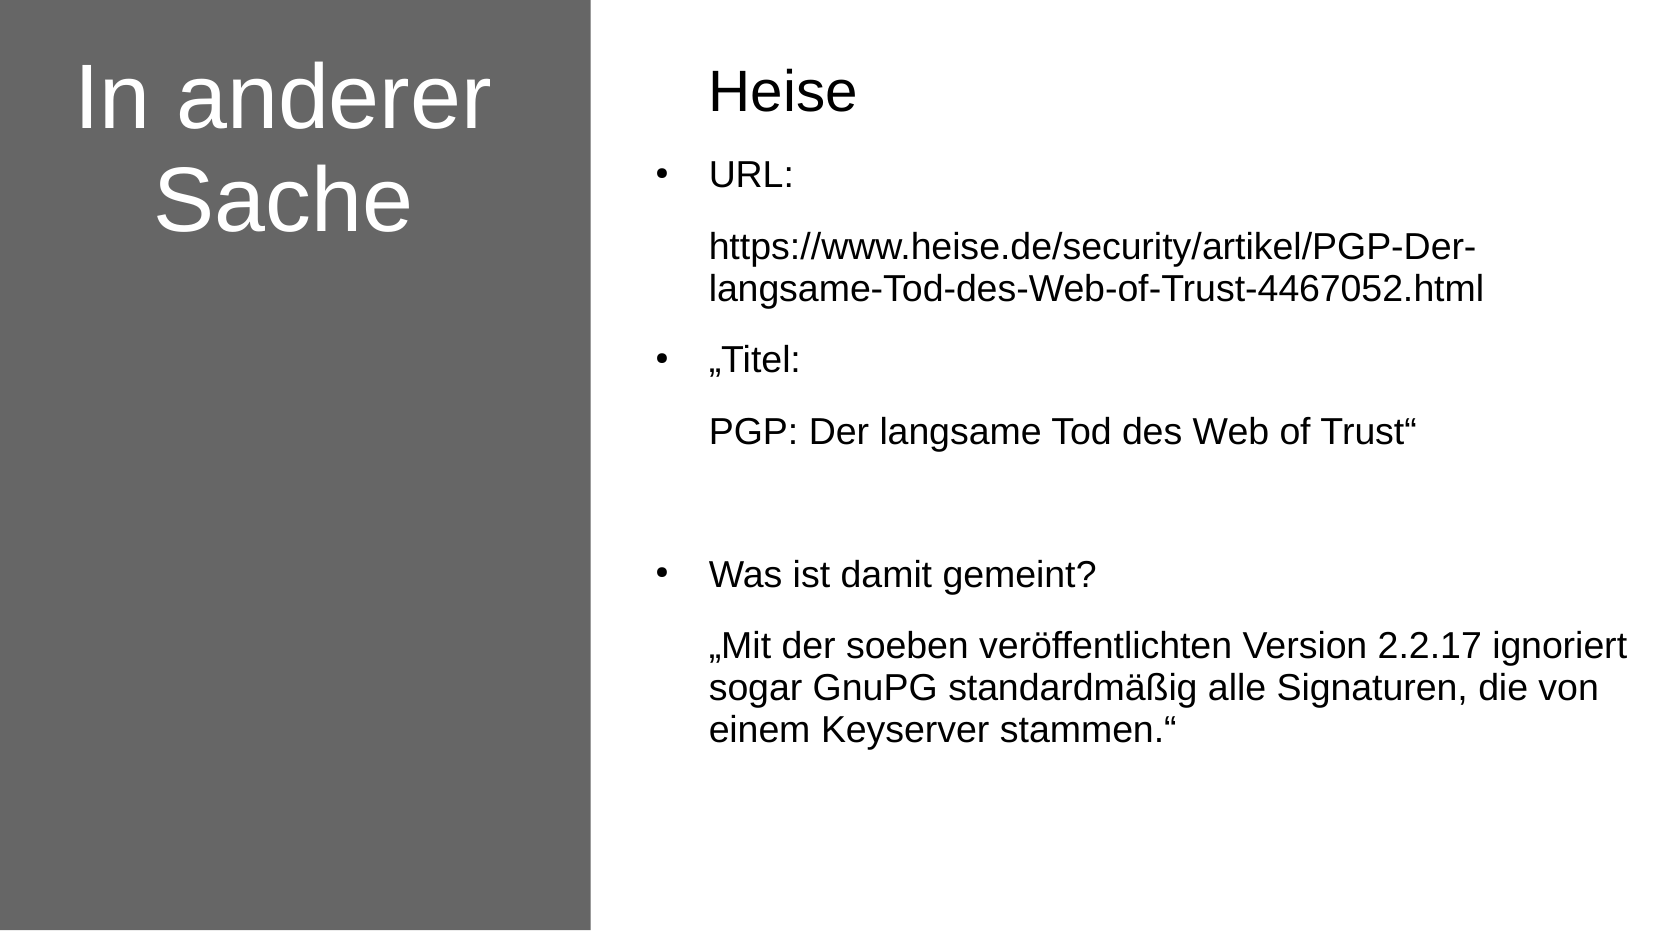

# In anderer Sache
Heise
URL:
https://www.heise.de/security/artikel/PGP-Der-langsame-Tod-des-Web-of-Trust-4467052.html
„Titel:
PGP: Der langsame Tod des Web of Trust“
Was ist damit gemeint?
„Mit der soeben veröffentlichten Version 2.2.17 ignoriert sogar GnuPG standardmäßig alle Signaturen, die von einem Keyserver stammen.“